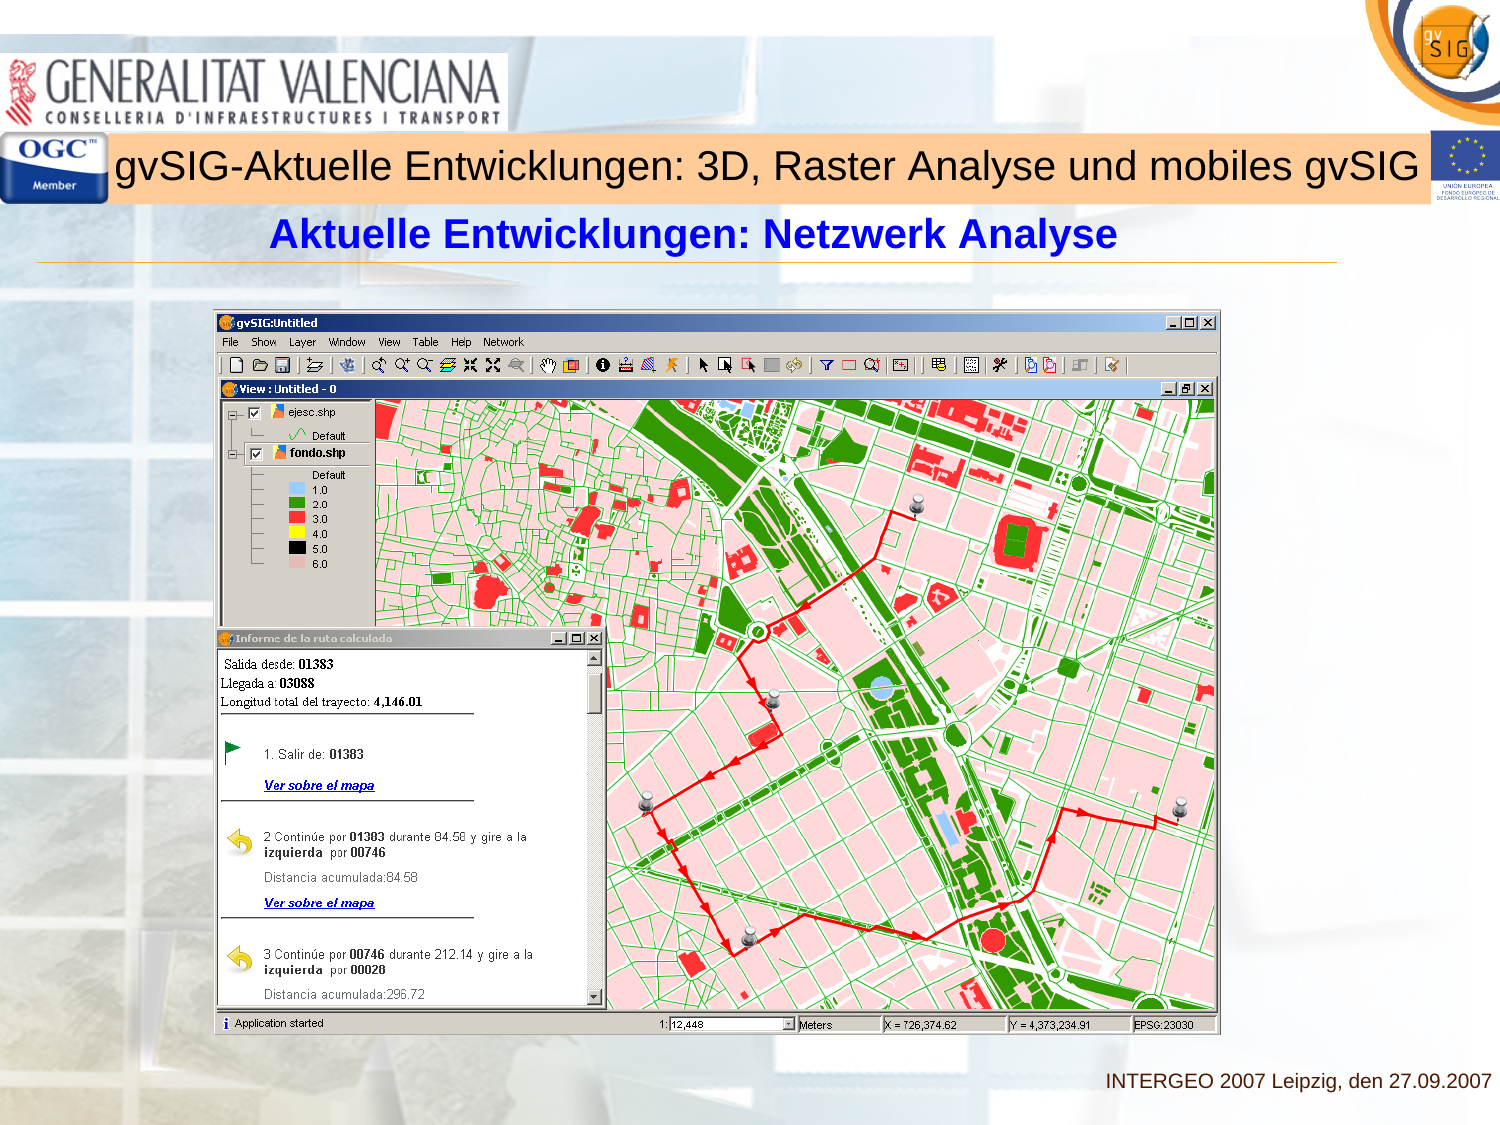

gvSIG-Aktuelle Entwicklungen: 3D, Raster Analyse und mobiles gvSIG
Aktuelle Entwicklungen: Netzwerk Analyse
INTERGEO 2007 Leipzig, den 27.09.2007